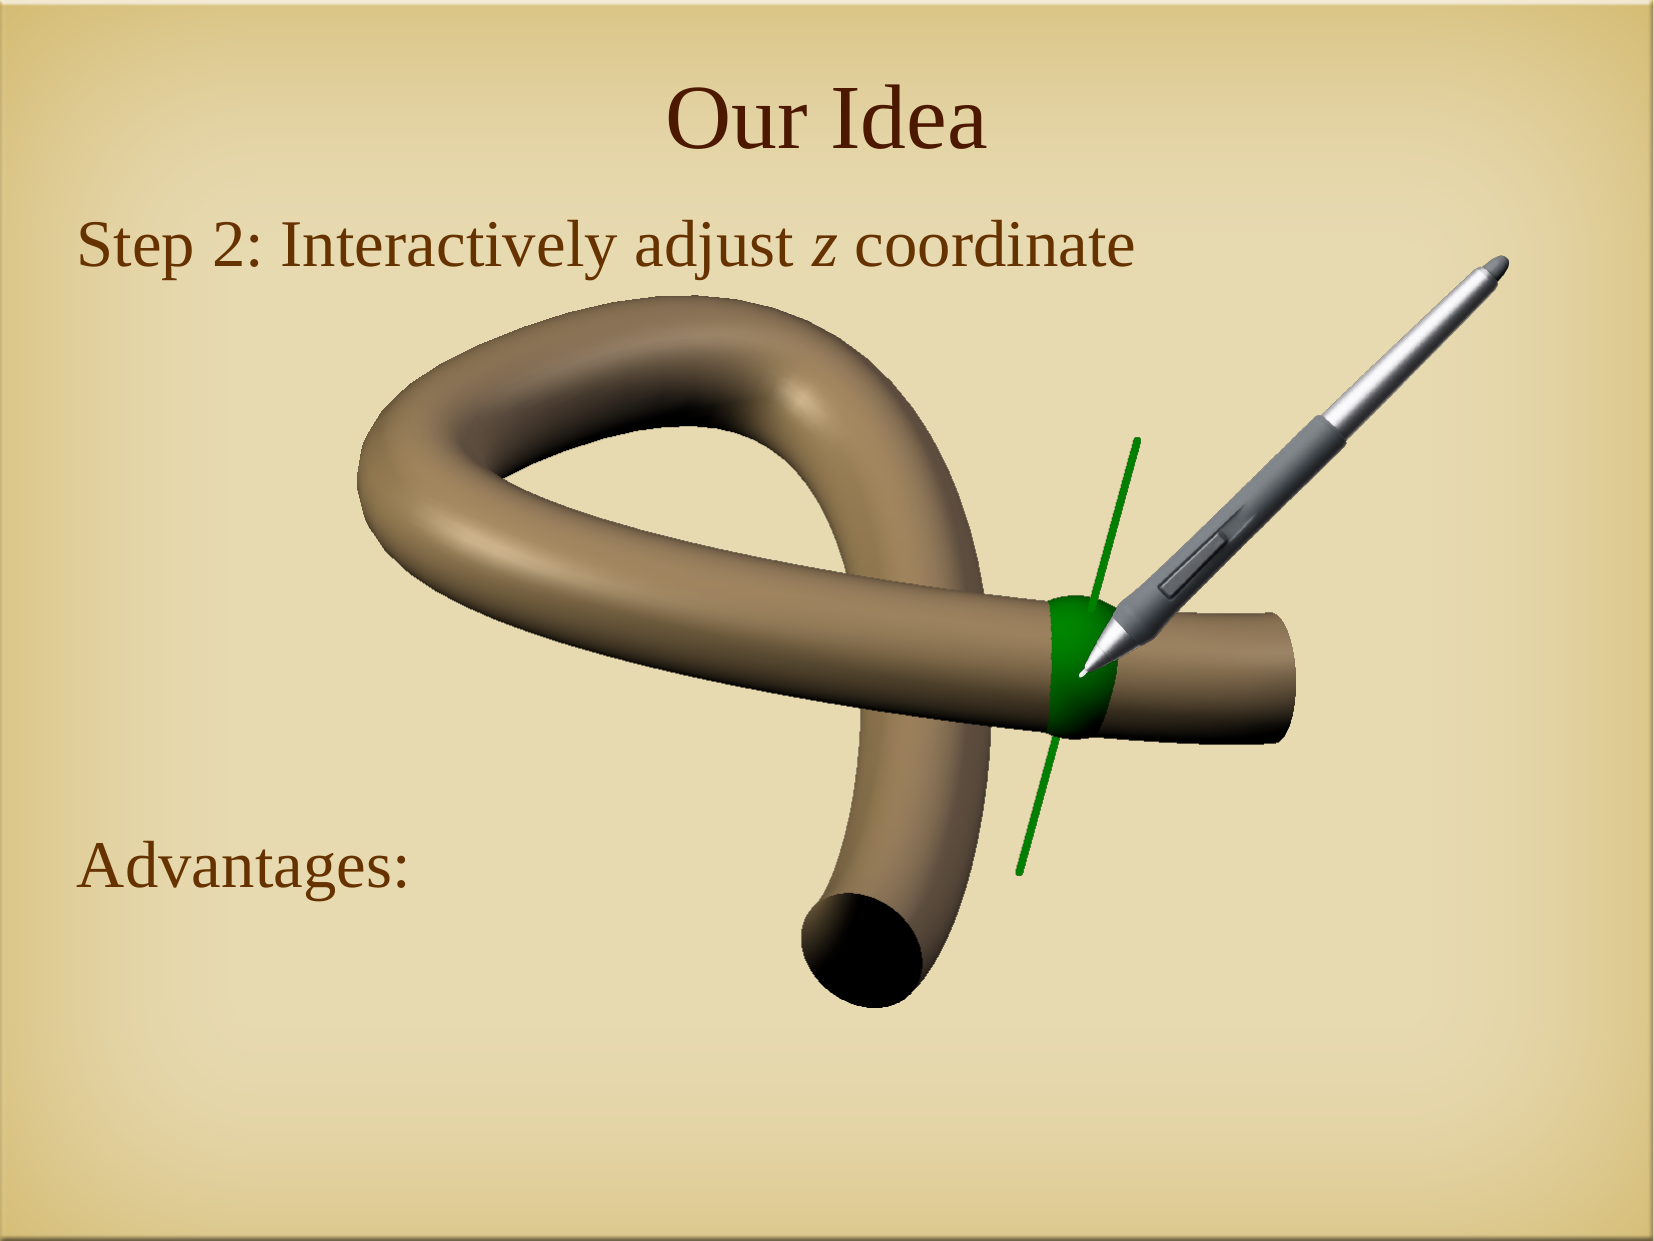

# Our Idea
Step 2: Interactively adjust z coordinate
Advantages: